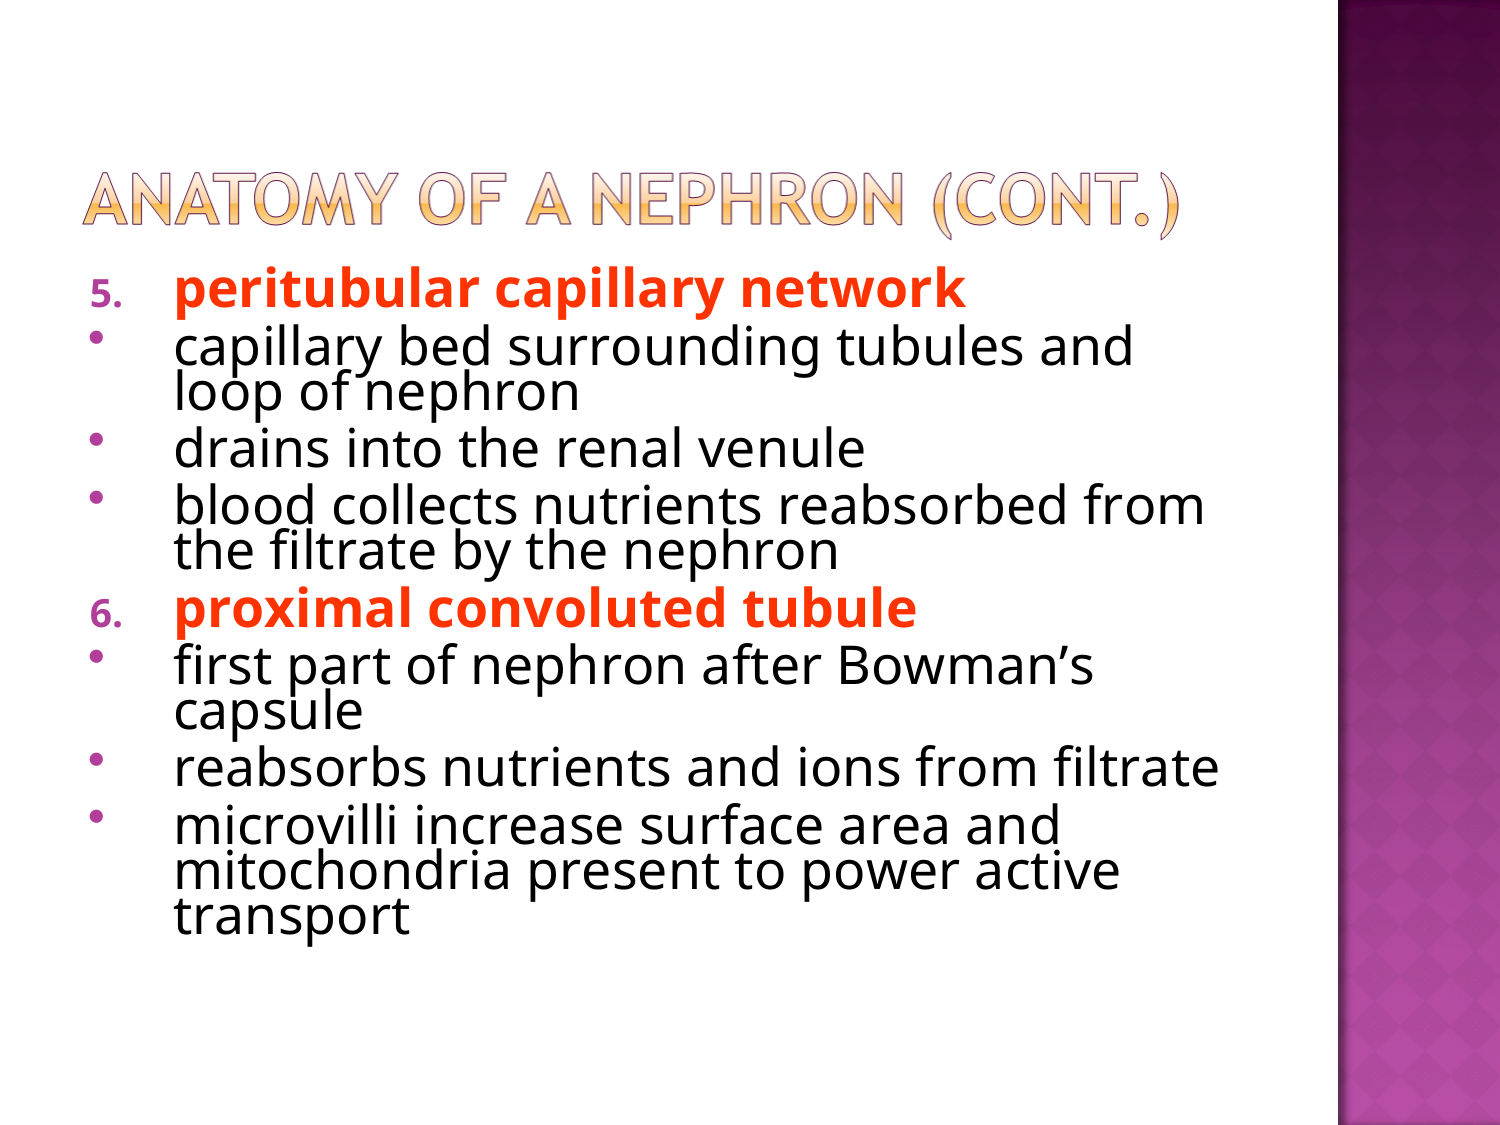

# peritubular capillary network
capillary bed surrounding tubules and loop of nephron
drains into the renal venule
blood collects nutrients reabsorbed from the filtrate by the nephron
proximal convoluted tubule
first part of nephron after Bowman’s capsule
reabsorbs nutrients and ions from filtrate
microvilli increase surface area and mitochondria present to power active transport